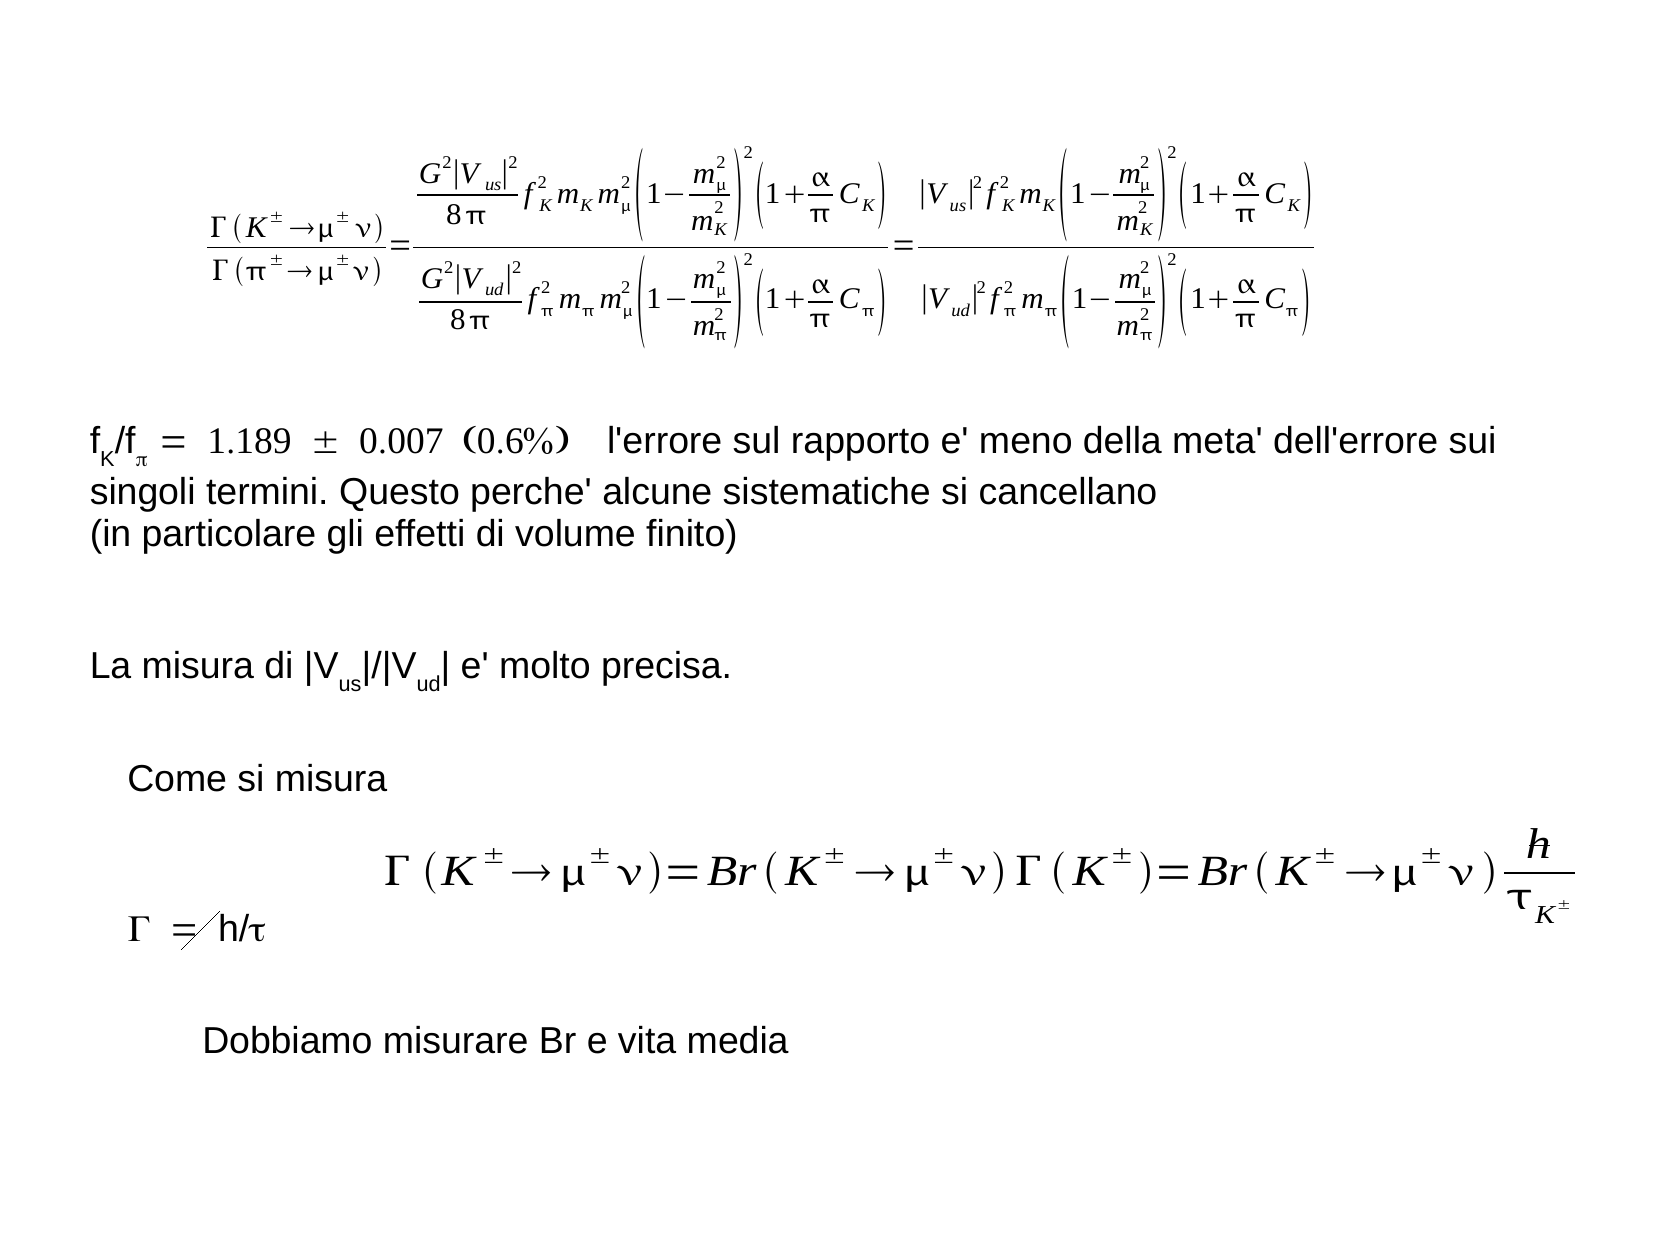

fK/fp = 1.189  0.007 (0.6%) l'errore sul rapporto e' meno della meta' dell'errore sui singoli termini. Questo perche' alcune sistematiche si cancellano
(in particolare gli effetti di volume finito)
La misura di |Vus|/|Vud| e' molto precisa.
Come si misura
G = h/t
Dobbiamo misurare Br e vita media